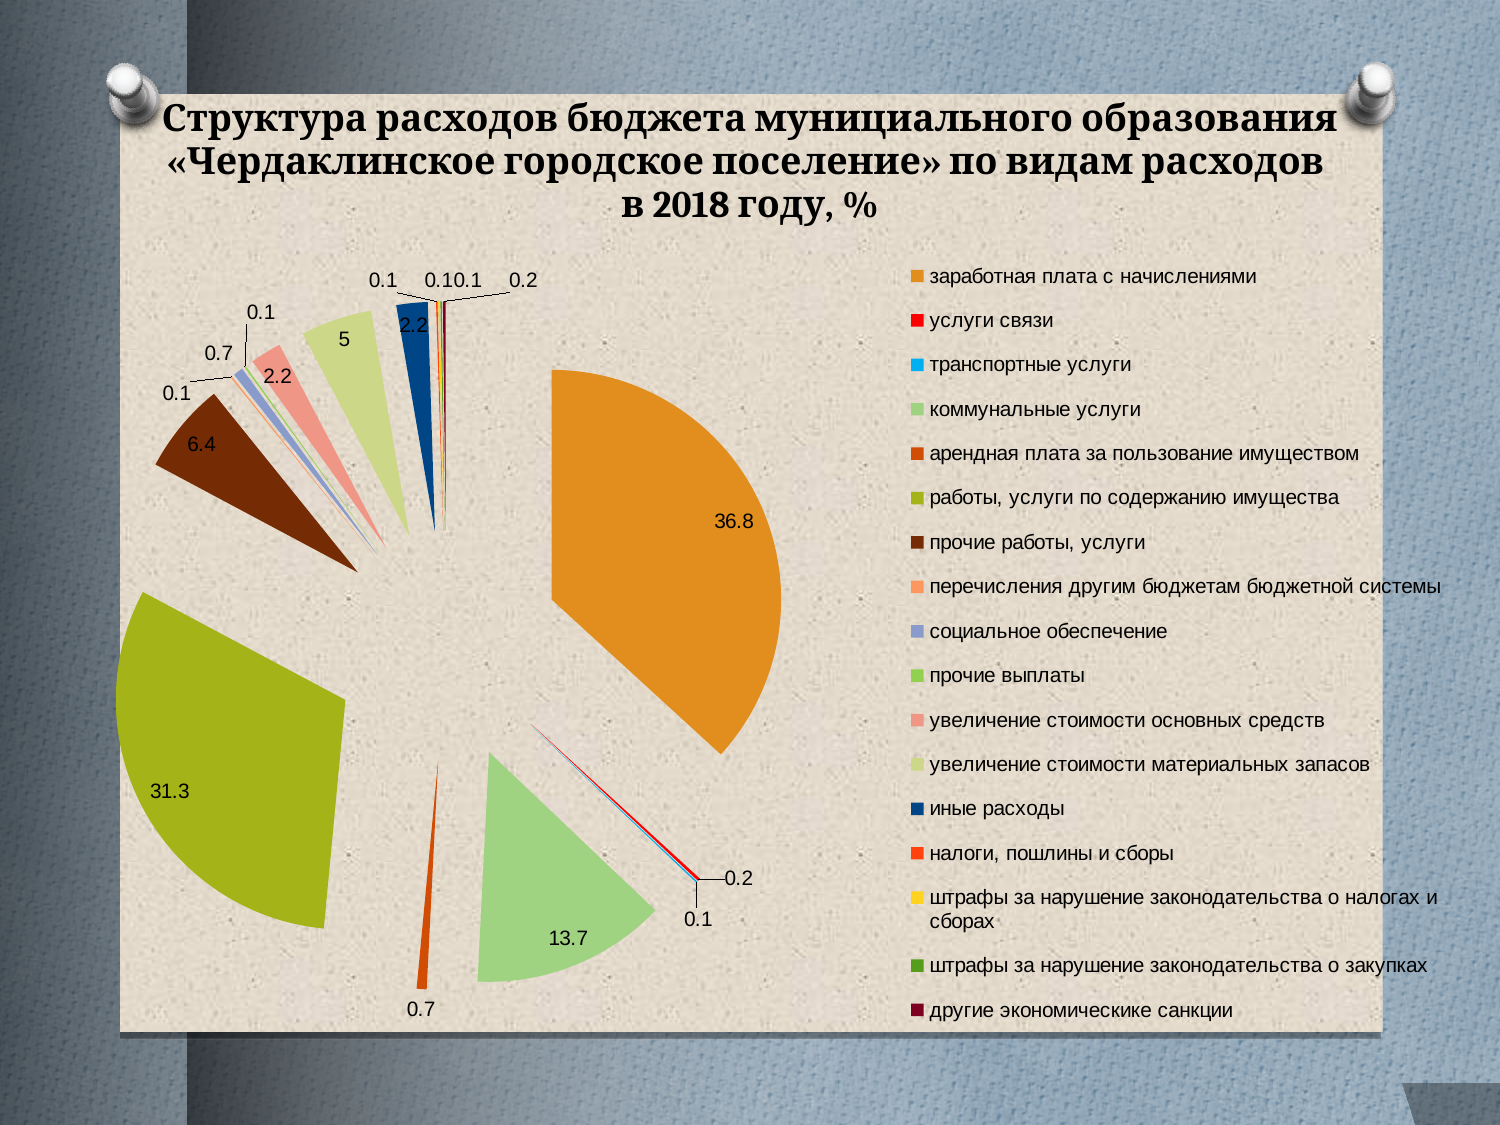

Структура расходов бюджета мунициального образования «Чердаклинское городское поселение» по видам расходов
в 2018 году, %
### Chart
| Category | Продажи |
|---|---|
| заработная плата с начислениями | 36.8 |
| услуги связи | 0.2 |
| транспортные услуги | 0.1 |
| коммунальные услуги | 13.7 |
| арендная плата за пользование имуществом | 0.7 |
| работы, услуги по содержанию имущества | 31.3 |
| прочие работы, услуги | 6.4 |
| перечисления другим бюджетам бюджетной системы | 0.1 |
| социальное обеспечение | 0.7 |
| прочие выплаты | 0.1 |
| увеличение стоимости основных средств | 2.2 |
| увеличение стоимости материальных запасов | 5.0 |
| иные расходы | 2.2 |
| налоги, пошлины и сборы | 0.1 |
| штрафы за нарушение законодательства о налогах и сборах | 0.1 |
| штрафы за нарушение законодательства о закупках | 0.1 |
| другие экономическике санкции | 0.2 |